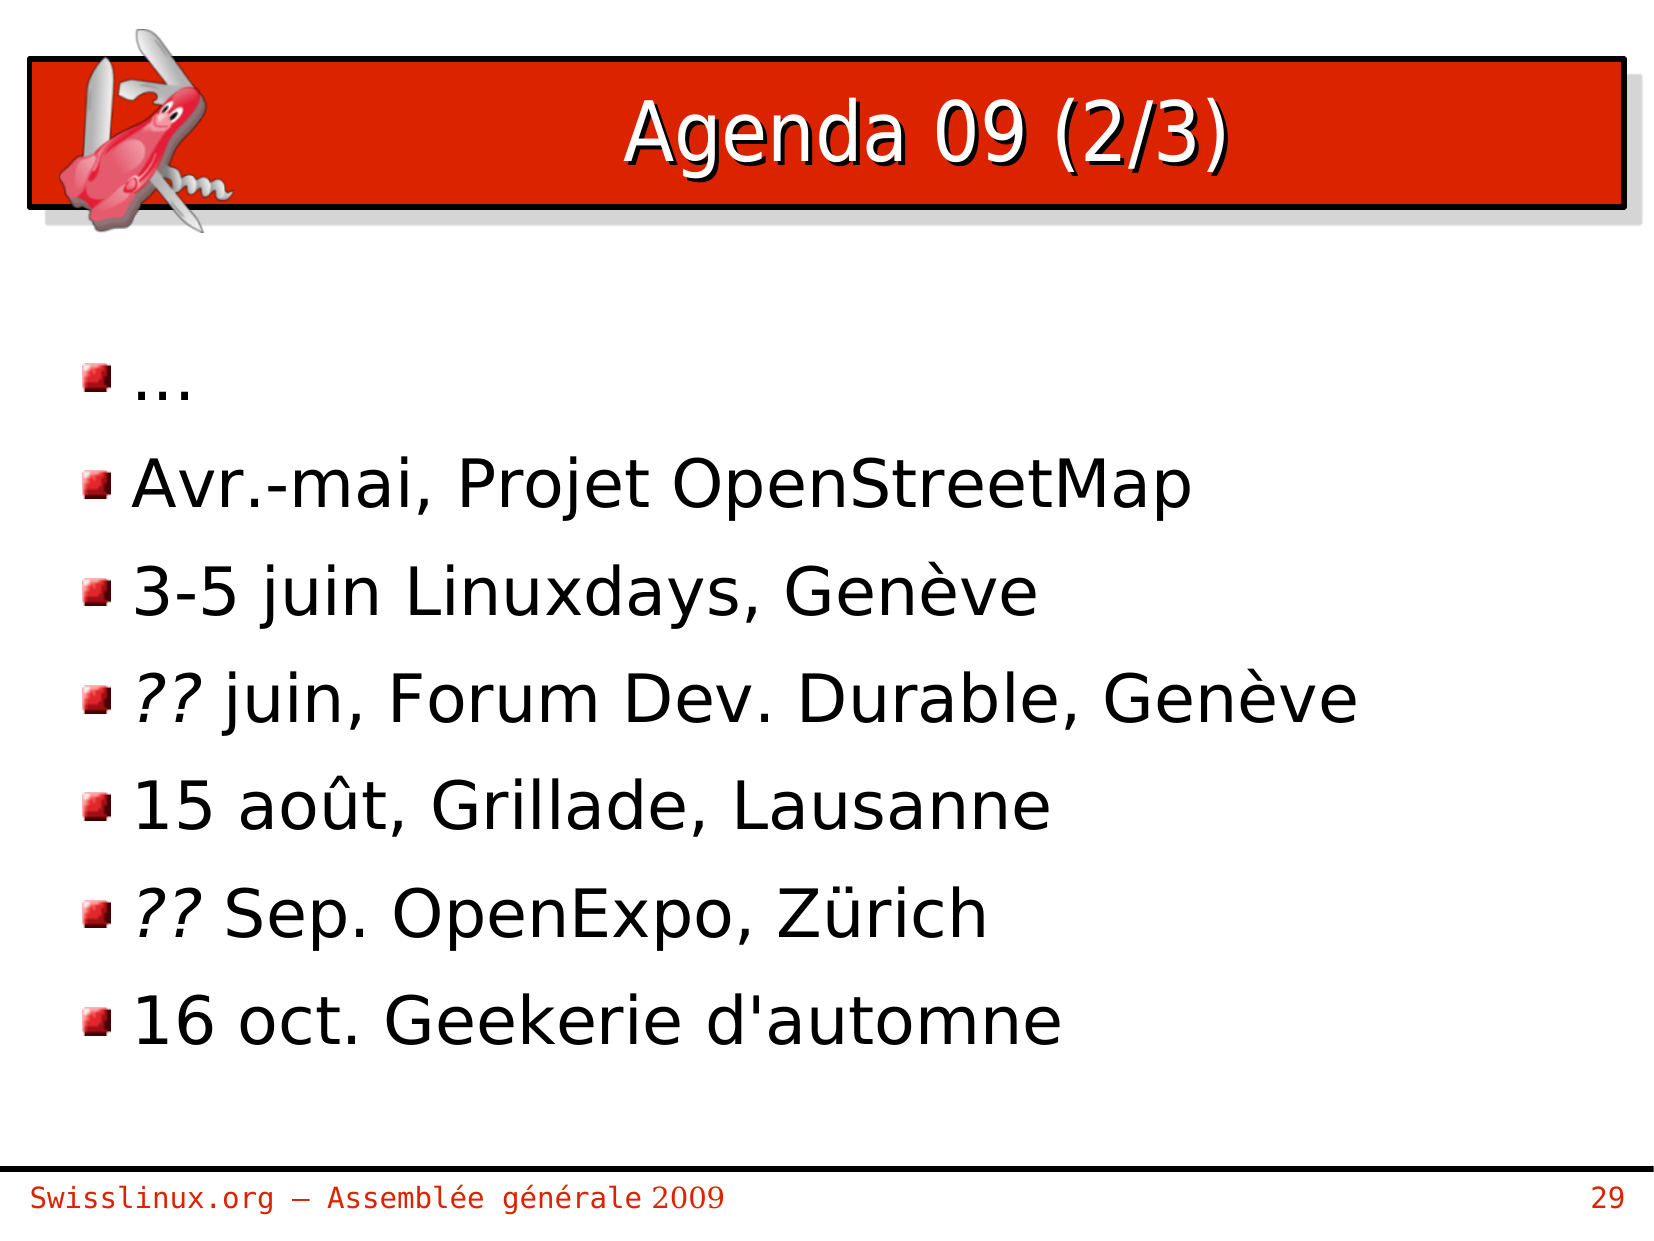

# Agenda 09 (2/3)
 ...
 Avr.-mai, Projet OpenStreetMap
 3-5 juin Linuxdays, Genève
 ?? juin, Forum Dev. Durable, Genève
 15 août, Grillade, Lausanne
 ?? Sep. OpenExpo, Zürich
 16 oct. Geekerie d'automne
26 Janvier 2007
29